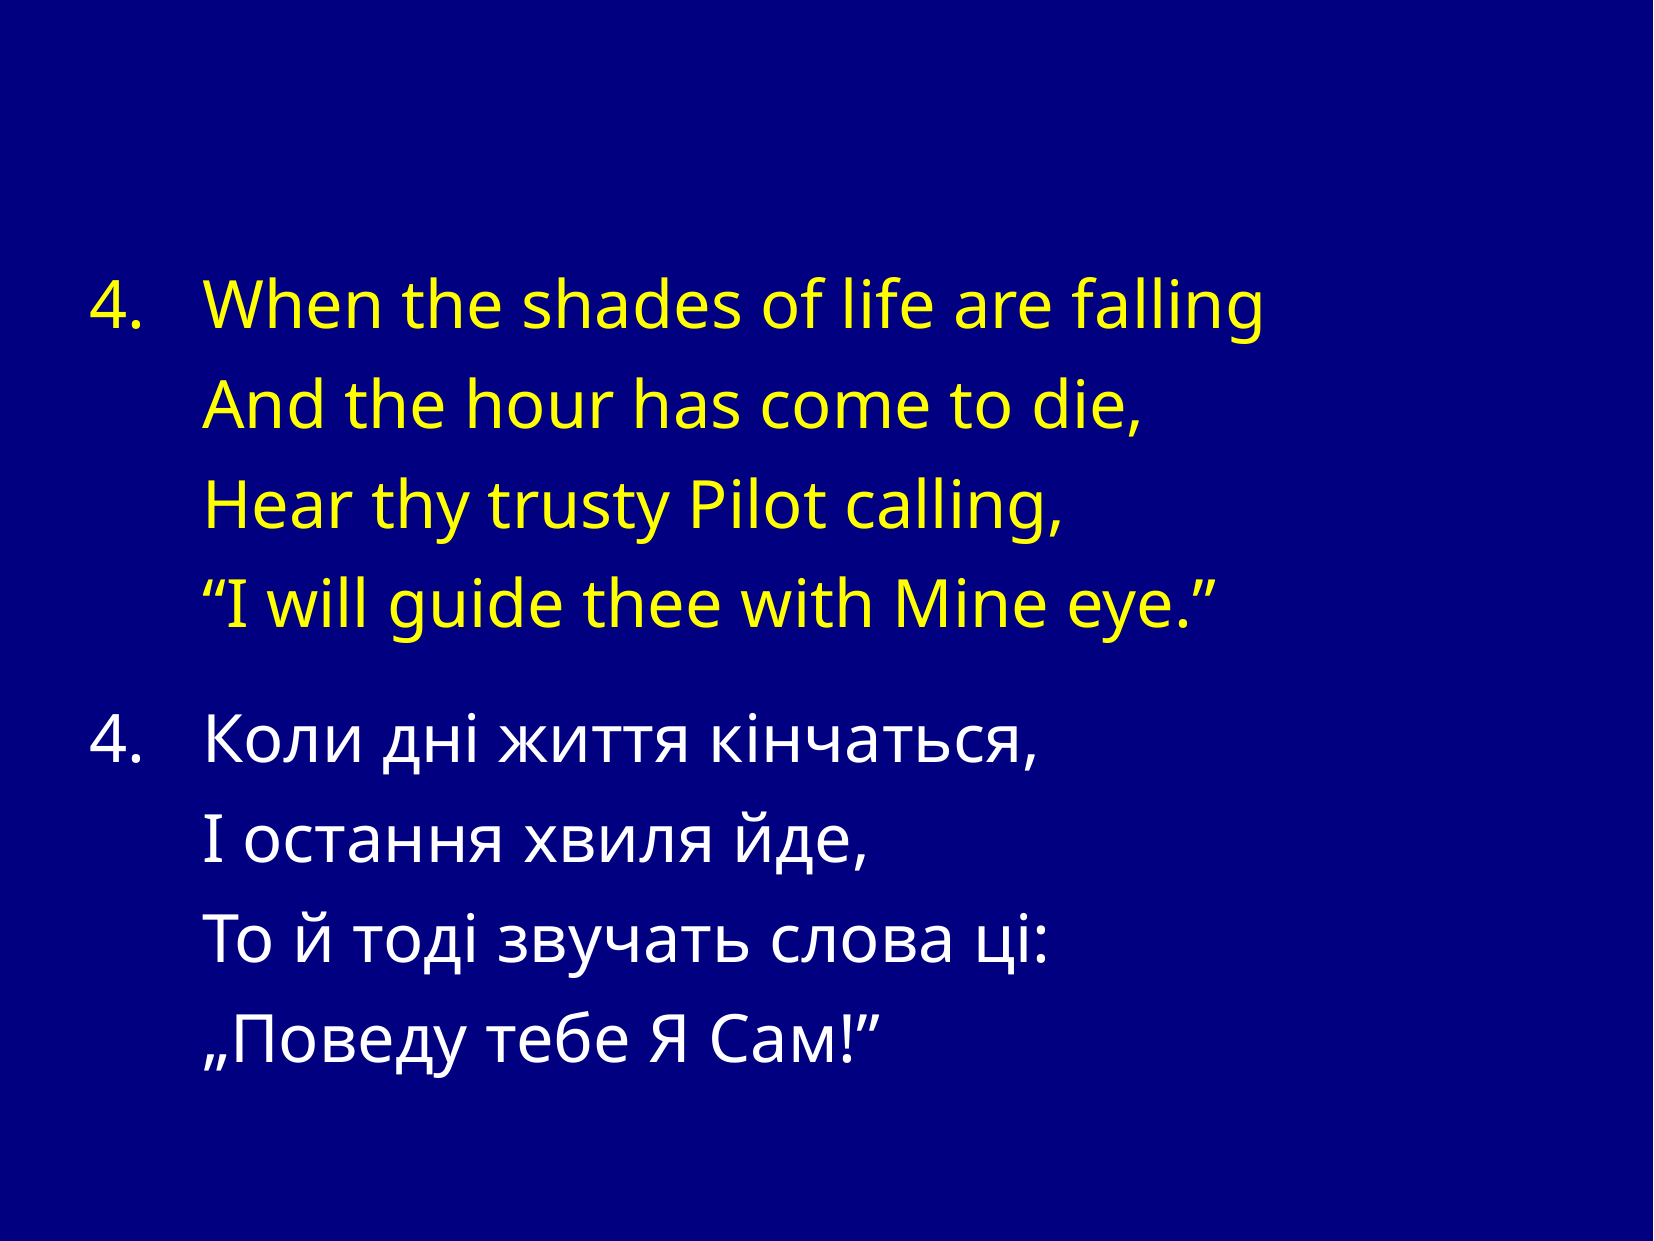

4.	When the shades of life are falling
	And the hour has come to die,
	Hear thy trusty Pilot calling,
	“I will guide thee with Mine eye.”
4.	Коли дні життя кінчаться,
	І остання хвиля йде,
	То й тоді звучать слова ці:
	„Поведу тебе Я Сам!”